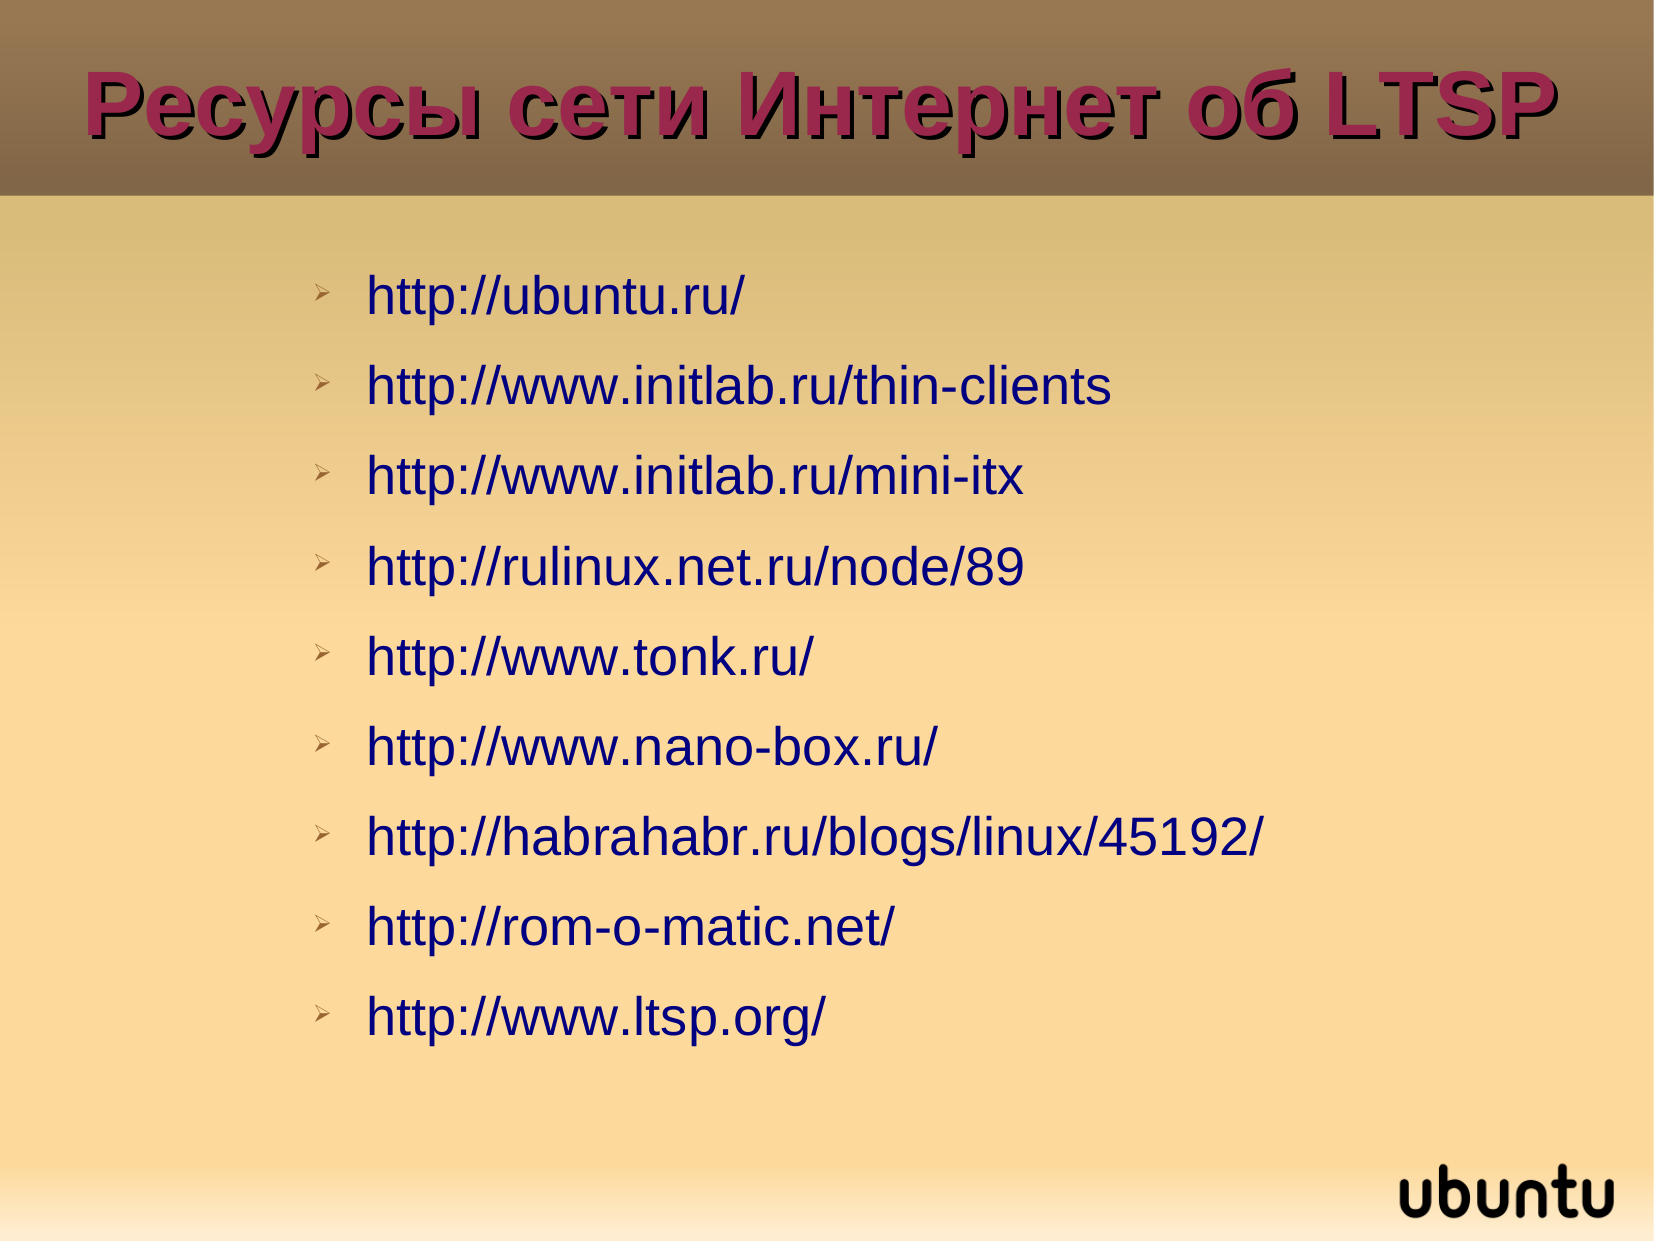

# Ресурсы сети Интернет об LTSP
http://ubuntu.ru/
http://www.initlab.ru/thin-clients
http://www.initlab.ru/mini-itx
http://rulinux.net.ru/node/89
http://www.tonk.ru/
http://www.nano-box.ru/
http://habrahabr.ru/blogs/linux/45192/
http://rom-o-matic.net/
http://www.ltsp.org/